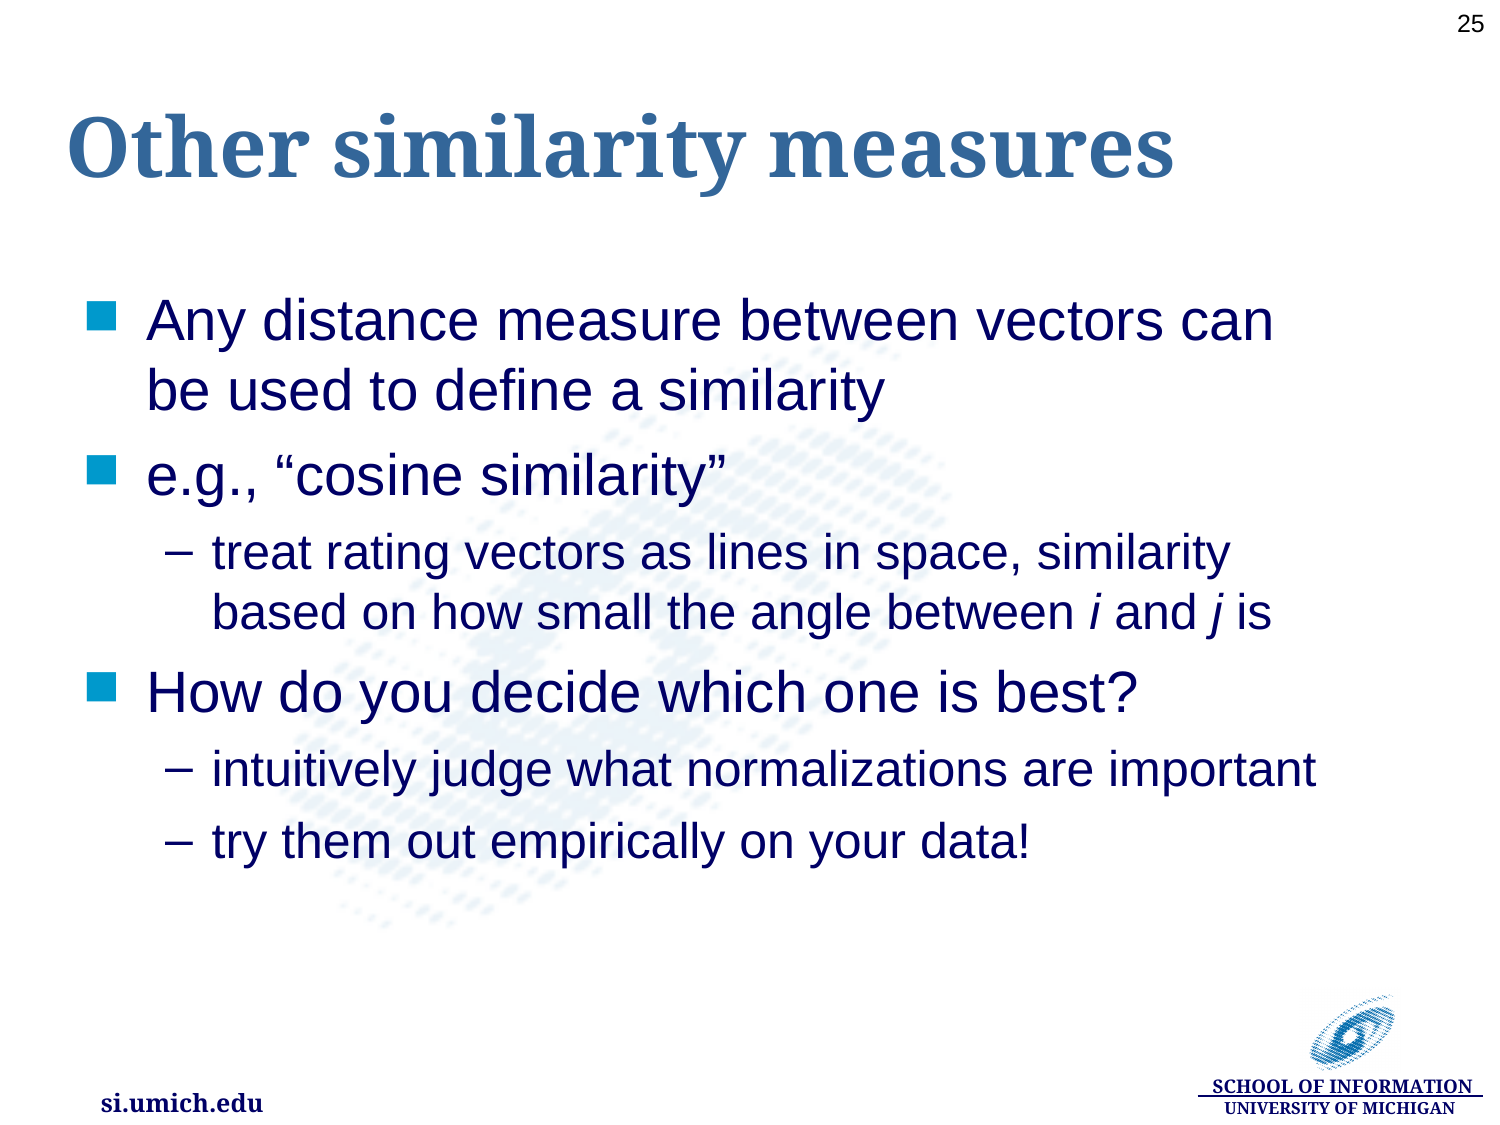

# Other similarity measures
Any distance measure between vectors can be used to define a similarity
e.g., “cosine similarity”
treat rating vectors as lines in space, similarity based on how small the angle between i and j is
How do you decide which one is best?
intuitively judge what normalizations are important
try them out empirically on your data!